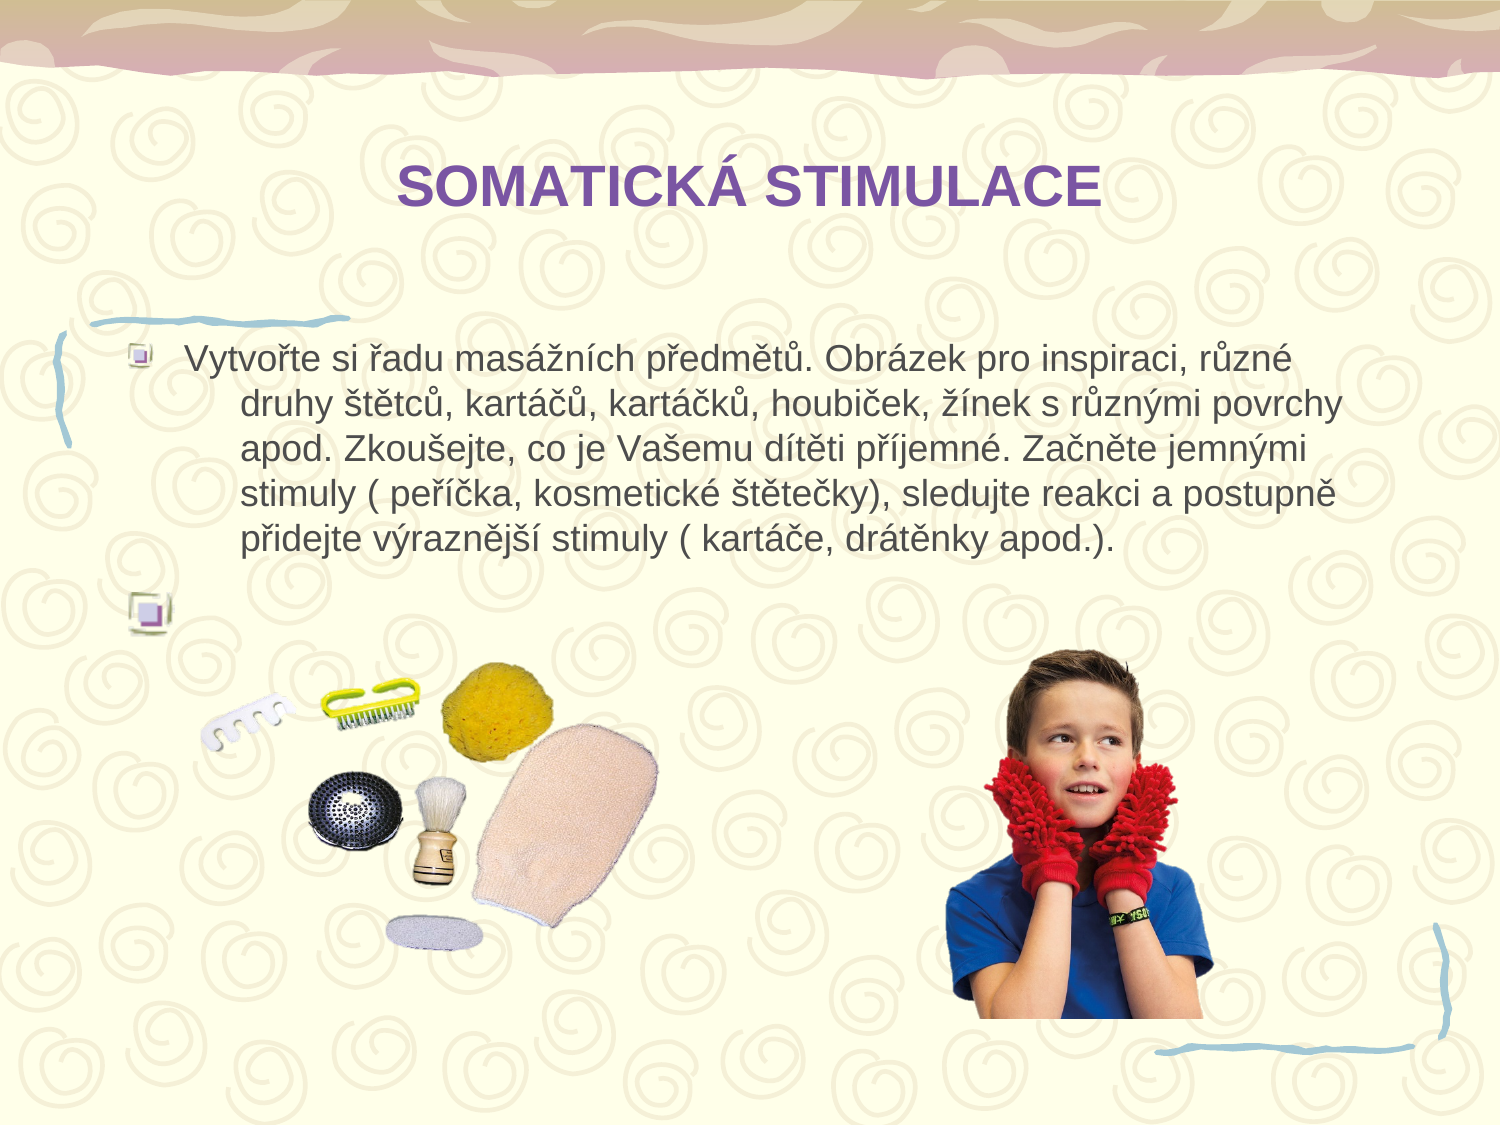

# SOMATICKÁ STIMULACE
Vytvořte si řadu masážních předmětů. Obrázek pro inspiraci, různé druhy štětců, kartáčů, kartáčků, houbiček, žínek s různými povrchy apod. Zkoušejte, co je Vašemu dítěti příjemné. Začněte jemnými stimuly ( peříčka, kosmetické štětečky), sledujte reakci a postupně přidejte výraznější stimuly ( kartáče, drátěnky apod.).